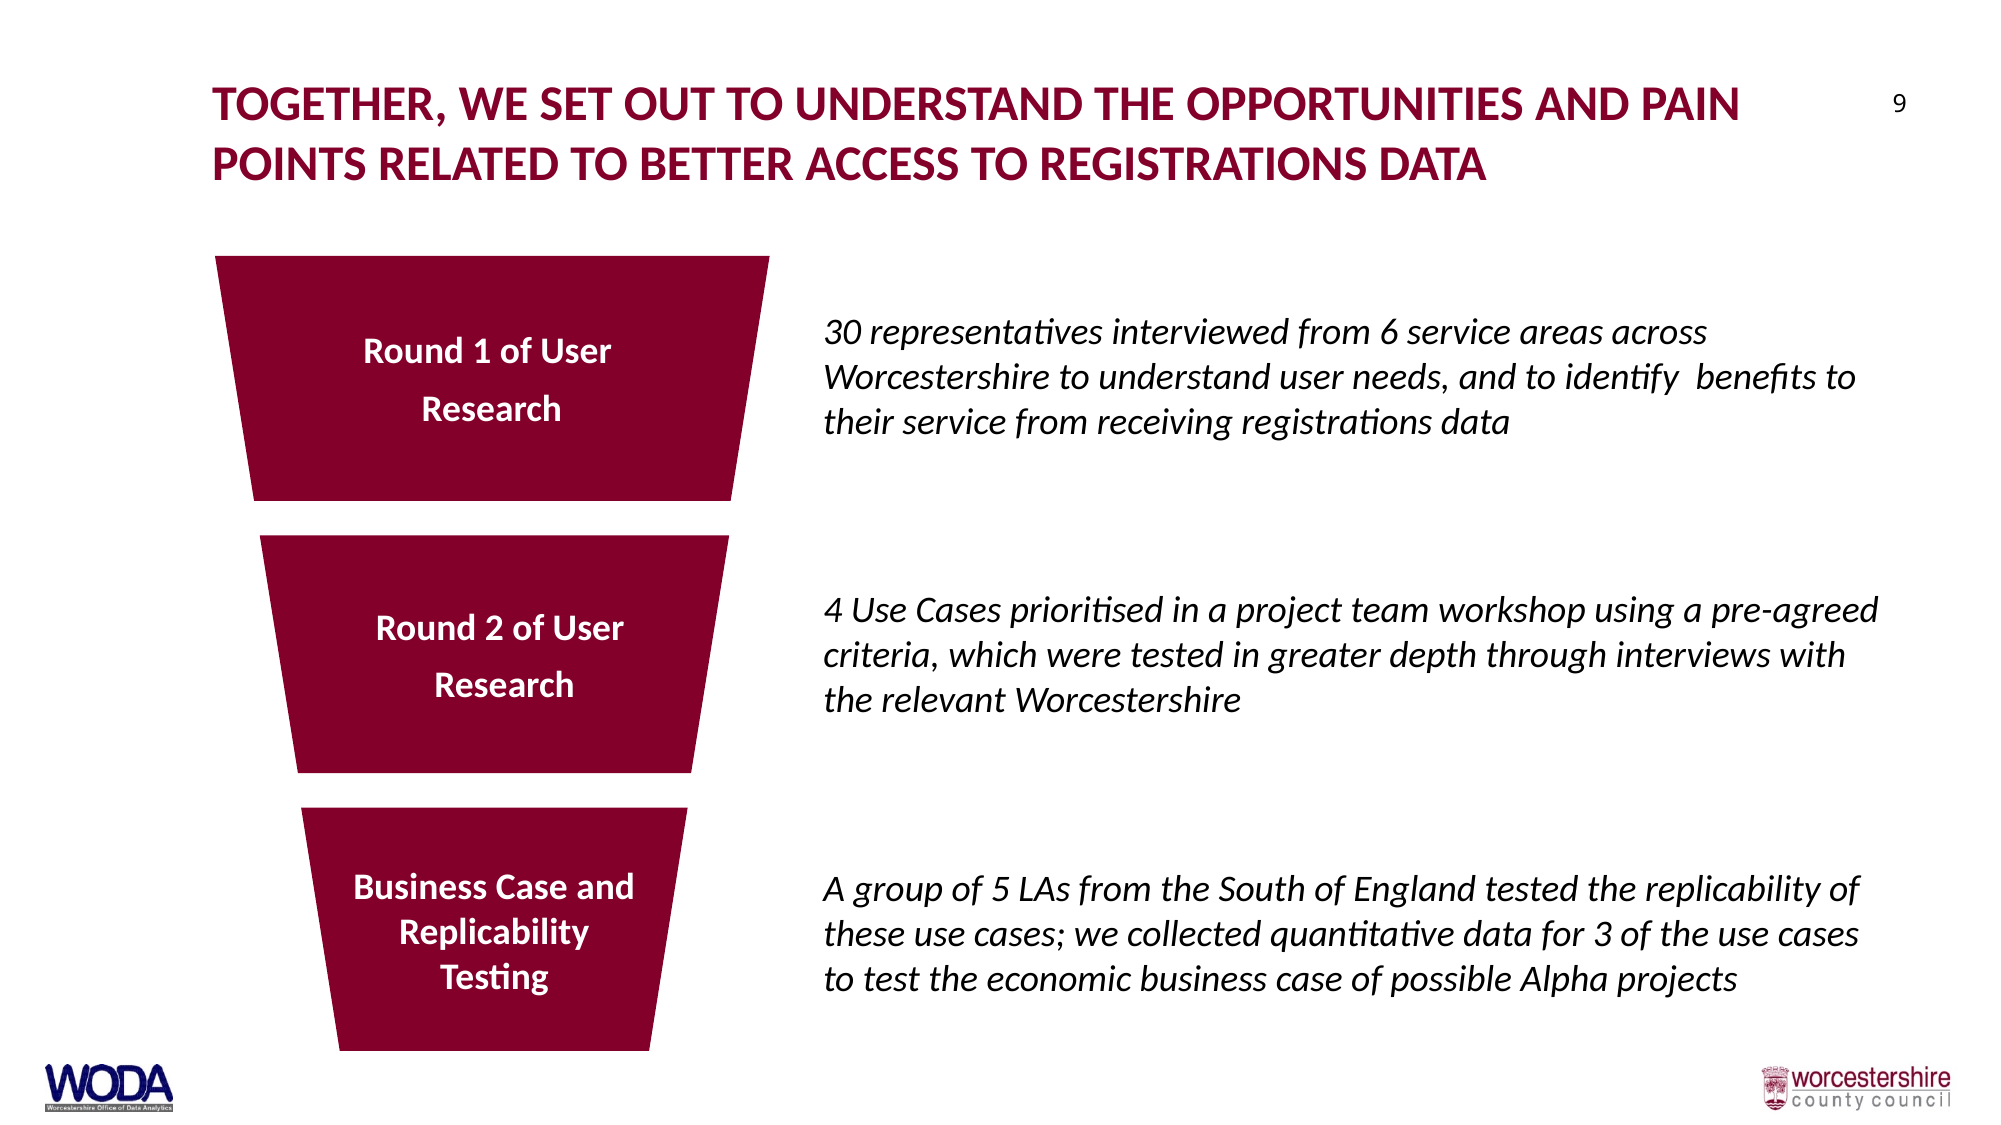

# TOGETHER, WE SET OUT TO UNDERSTAND THE OPPORTUNITIES AND PAIN POINTS RELATED TO BETTER ACCESS TO REGISTRATIONS DATA
30 representatives interviewed from 6 service areas across Worcestershire to understand user needs, and to identify benefits to their service from receiving registrations data
Round 1 of User
Research
Round 2 of User
Research
Business Case and Replicability Testing
4 Use Cases prioritised in a project team workshop using a pre-agreed criteria, which were tested in greater depth through interviews with the relevant Worcestershire
A group of 5 LAs from the South of England tested the replicability of these use cases; we collected quantitative data for 3 of the use cases to test the economic business case of possible Alpha projects